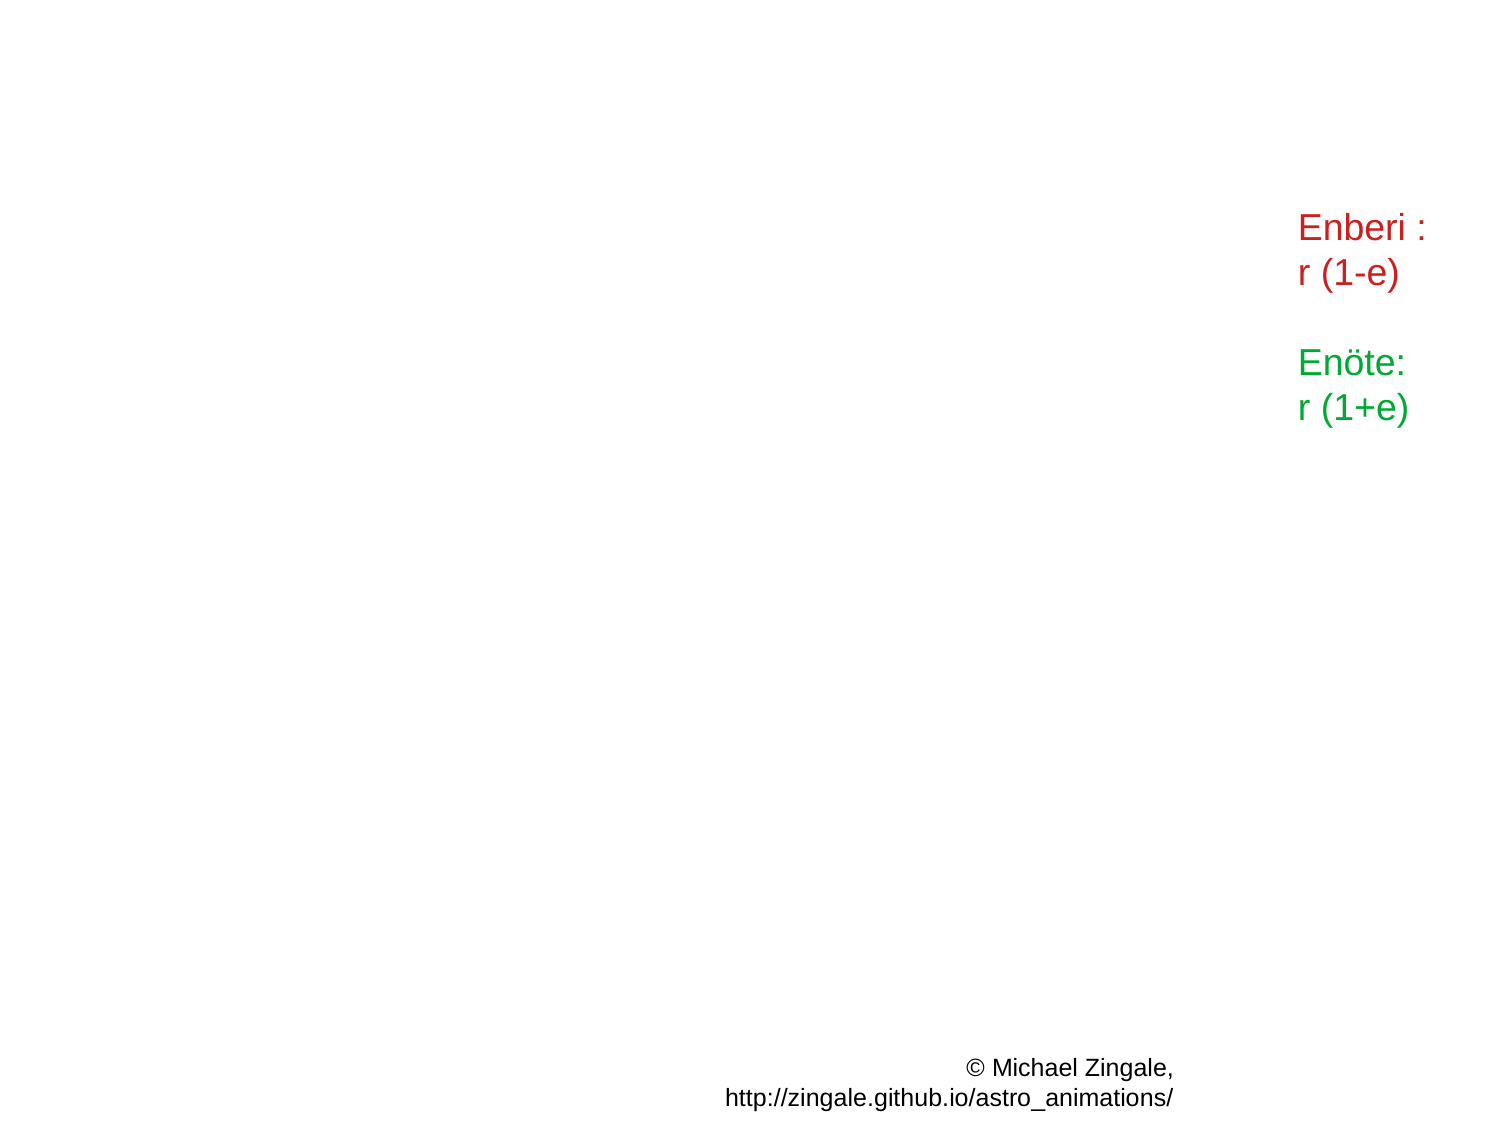

Enberi :
r (1-e)
Enöte:
r (1+e)
© Michael Zingale, http://zingale.github.io/astro_animations/